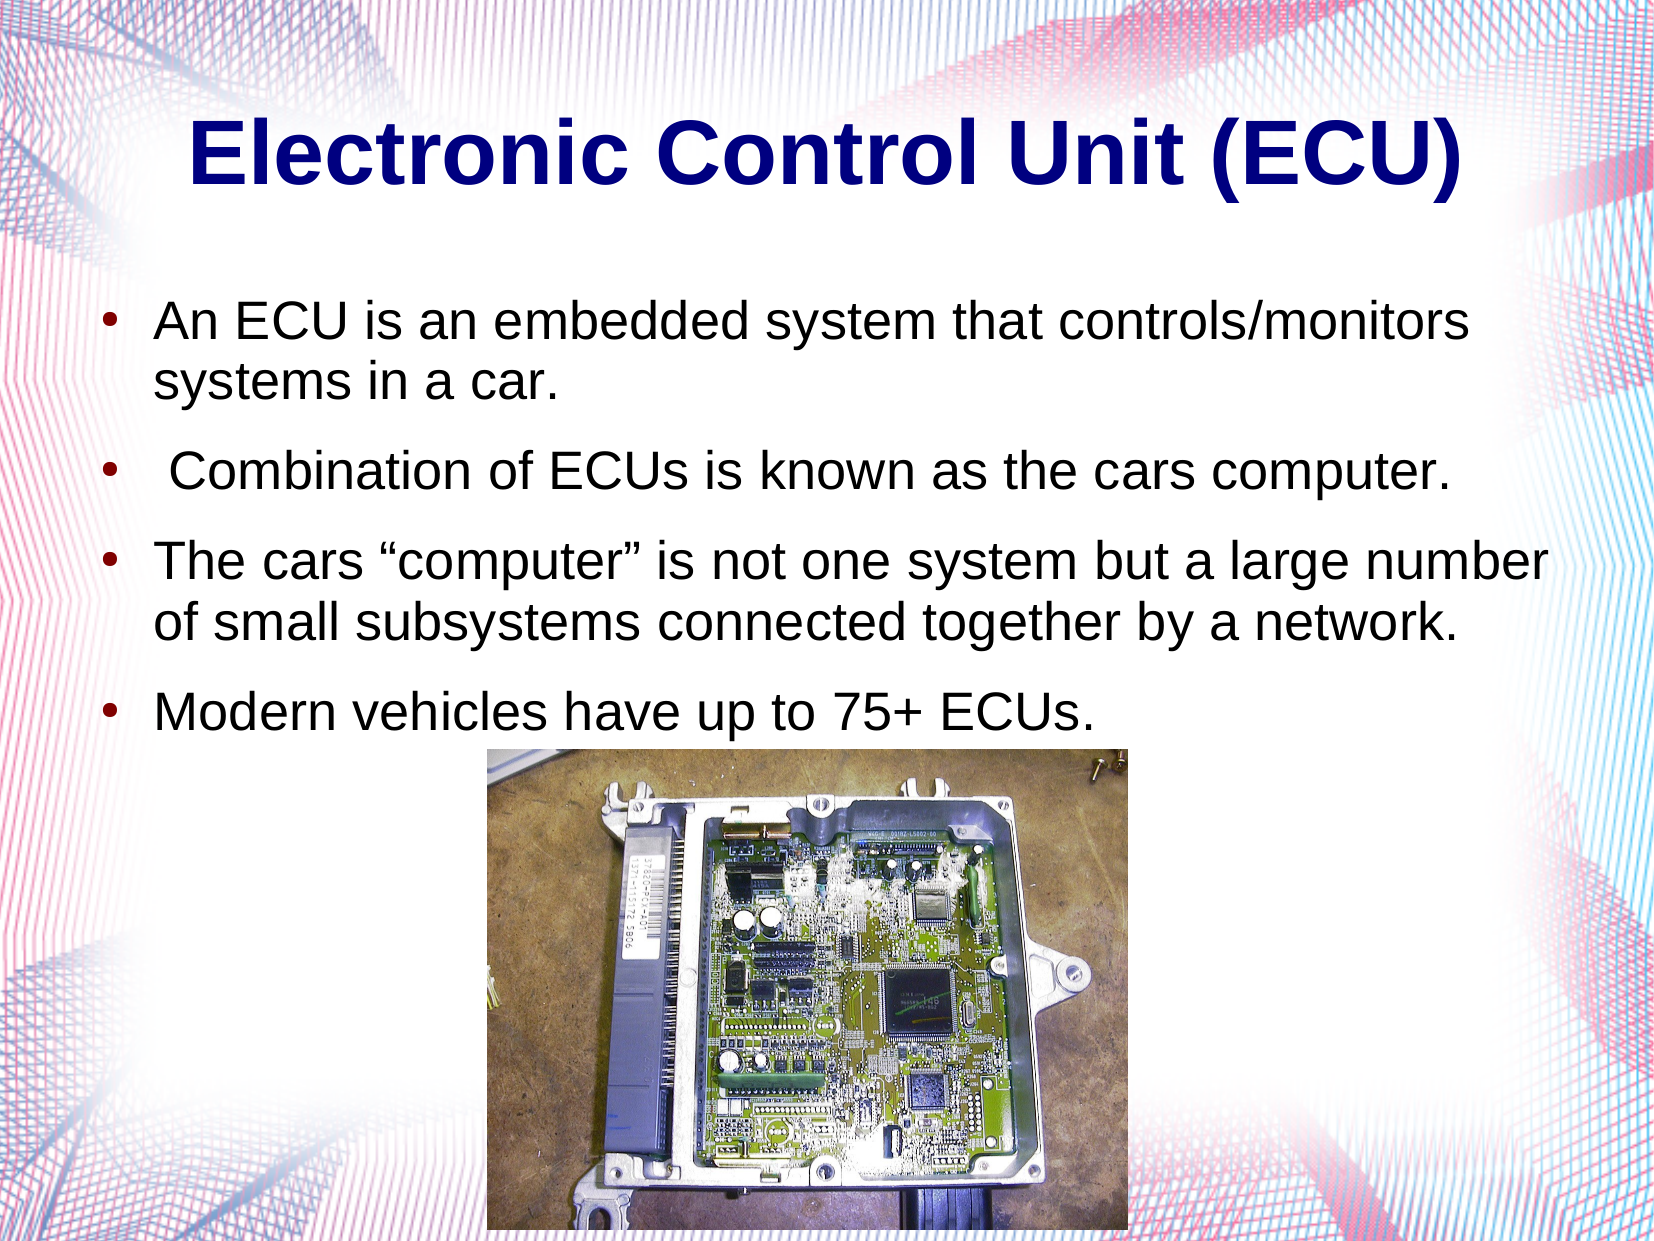

# Electronic Control Unit (ECU)
An ECU is an embedded system that controls/monitors systems in a car.
 Combination of ECUs is known as the cars computer.
The cars “computer” is not one system but a large number of small subsystems connected together by a network.
Modern vehicles have up to 75+ ECUs.